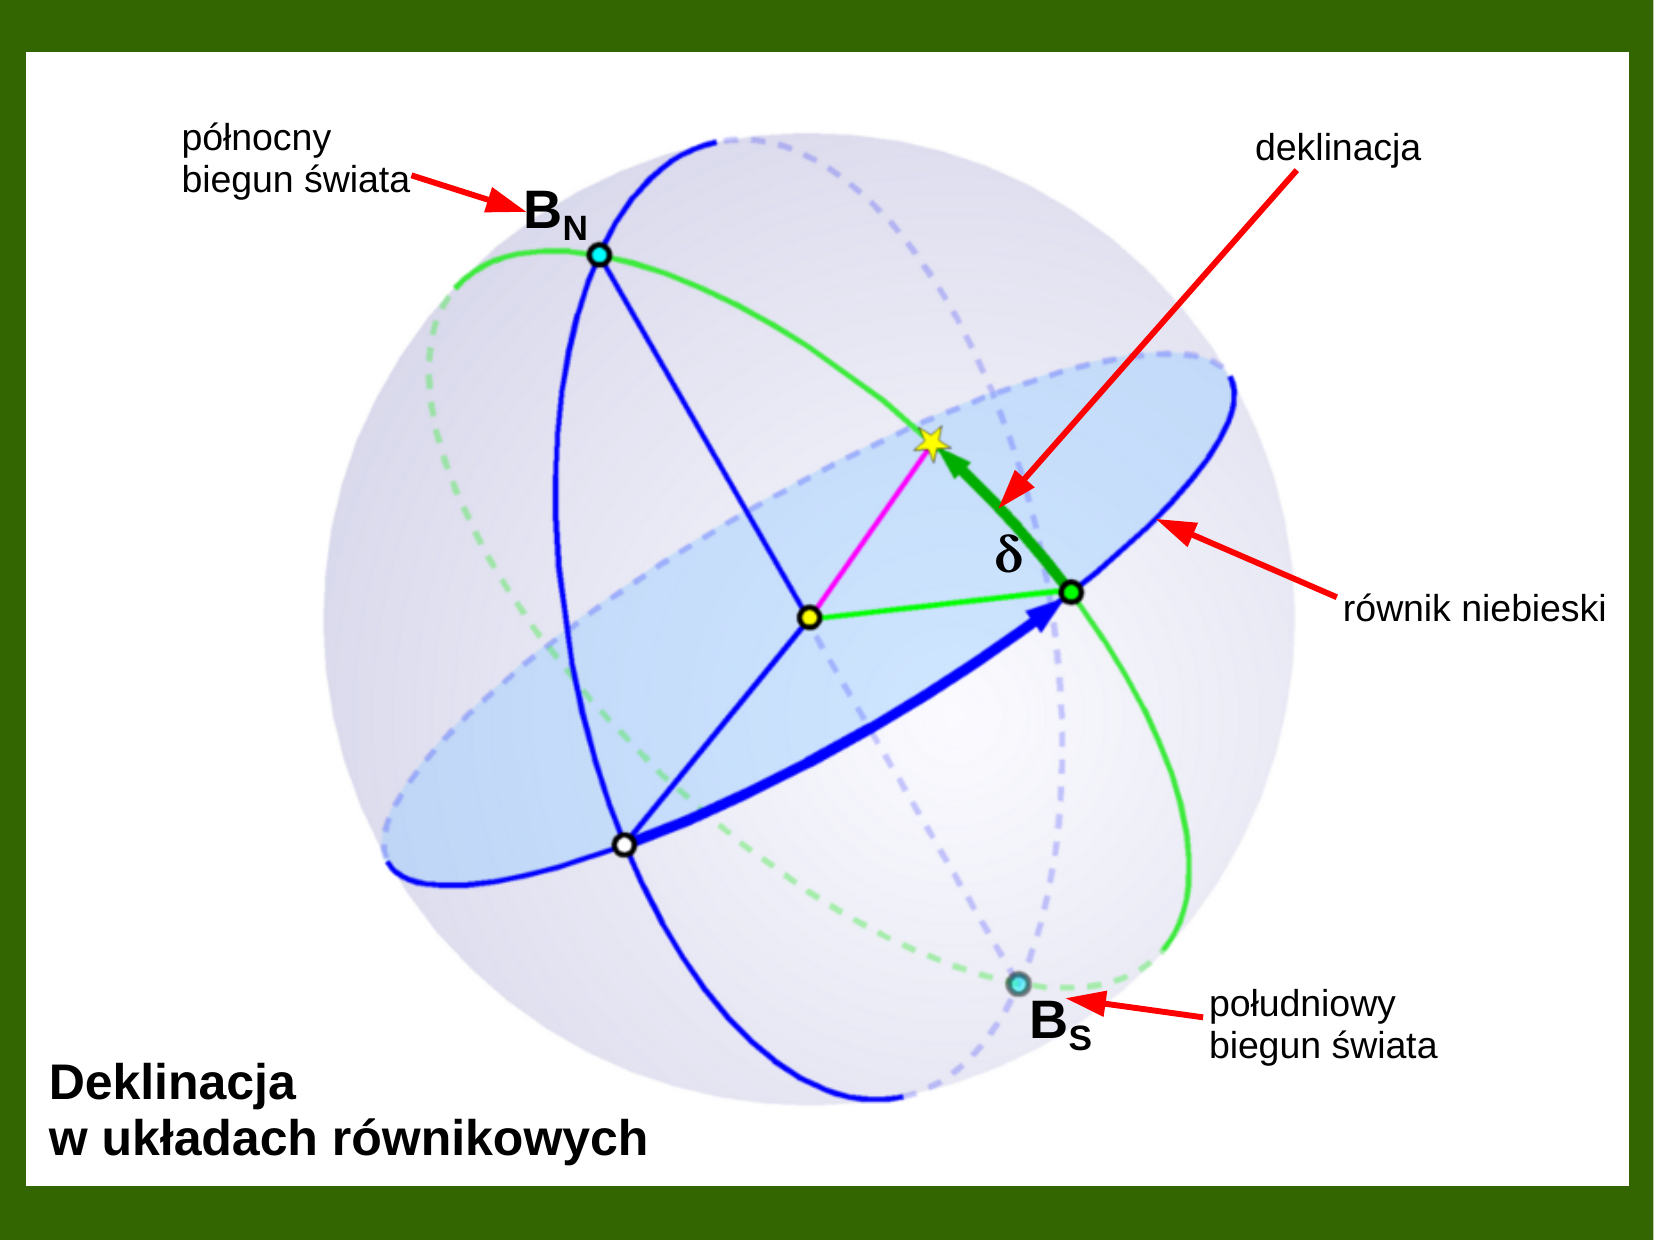

północny
biegun świata
deklinacja
BN
δ
równik niebieski
południowy
biegun świata
BS
Deklinacja
w układach równikowych